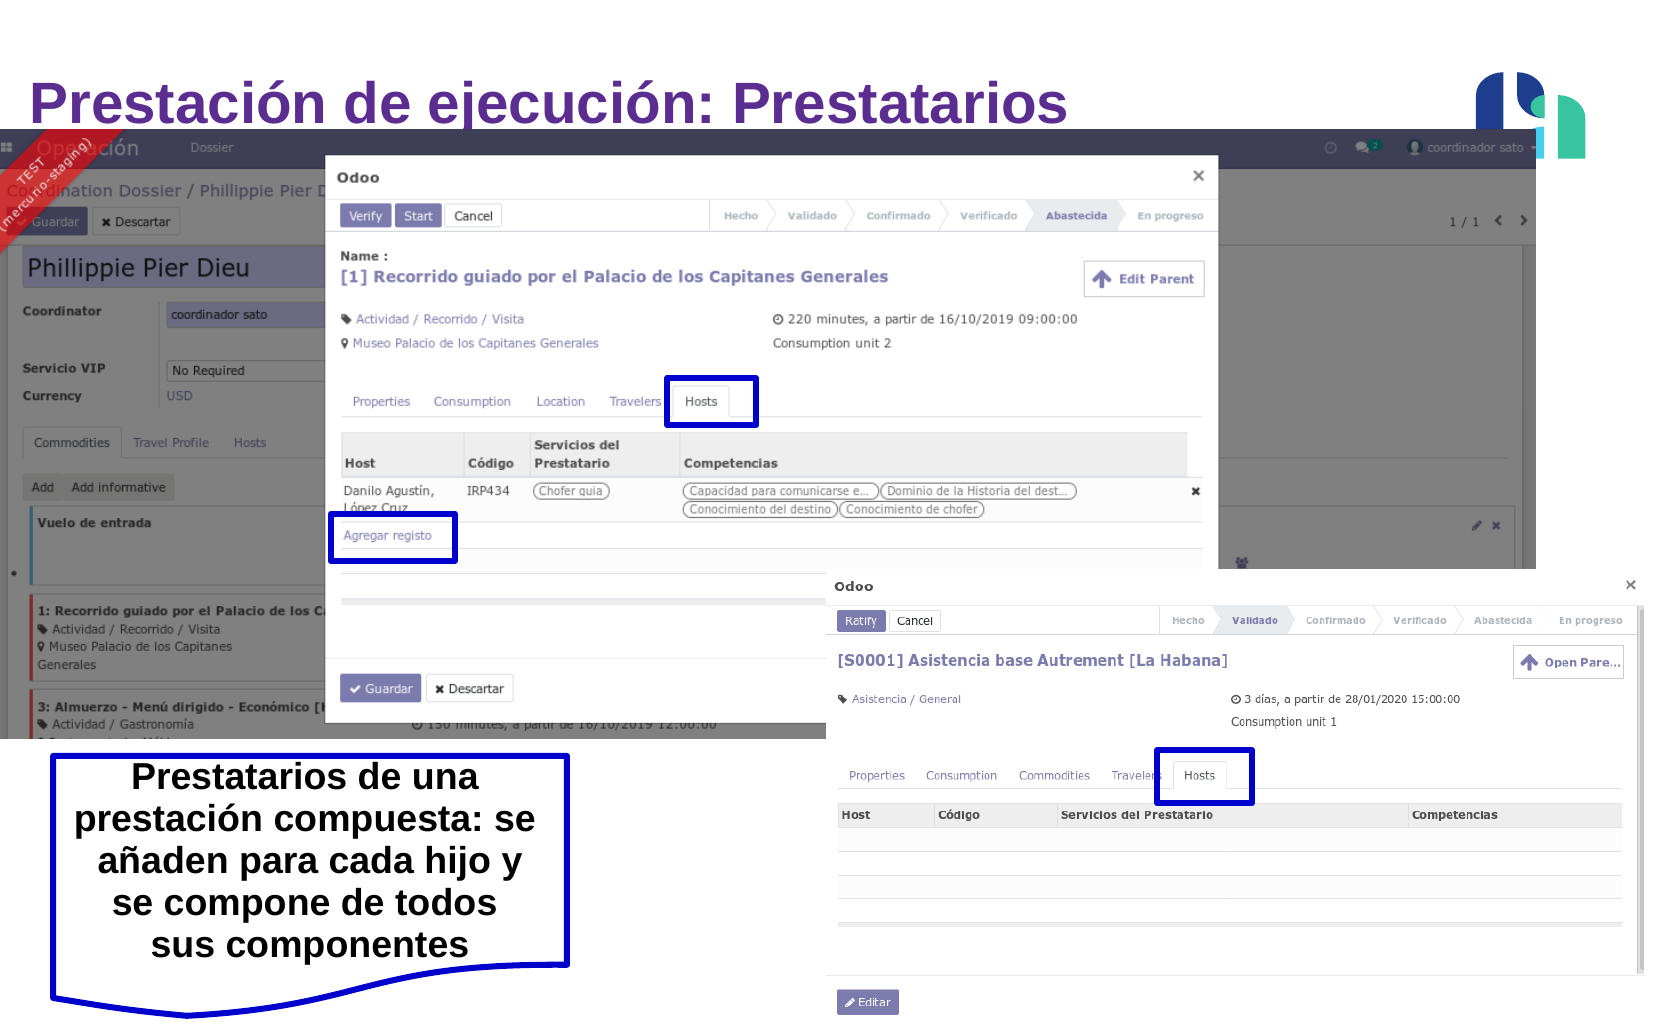

Prestación de ejecución: Prestatarios
Prestatarios de una
prestación compuesta: se
añaden para cada hijo y
se compone de todos
sus componentes
24